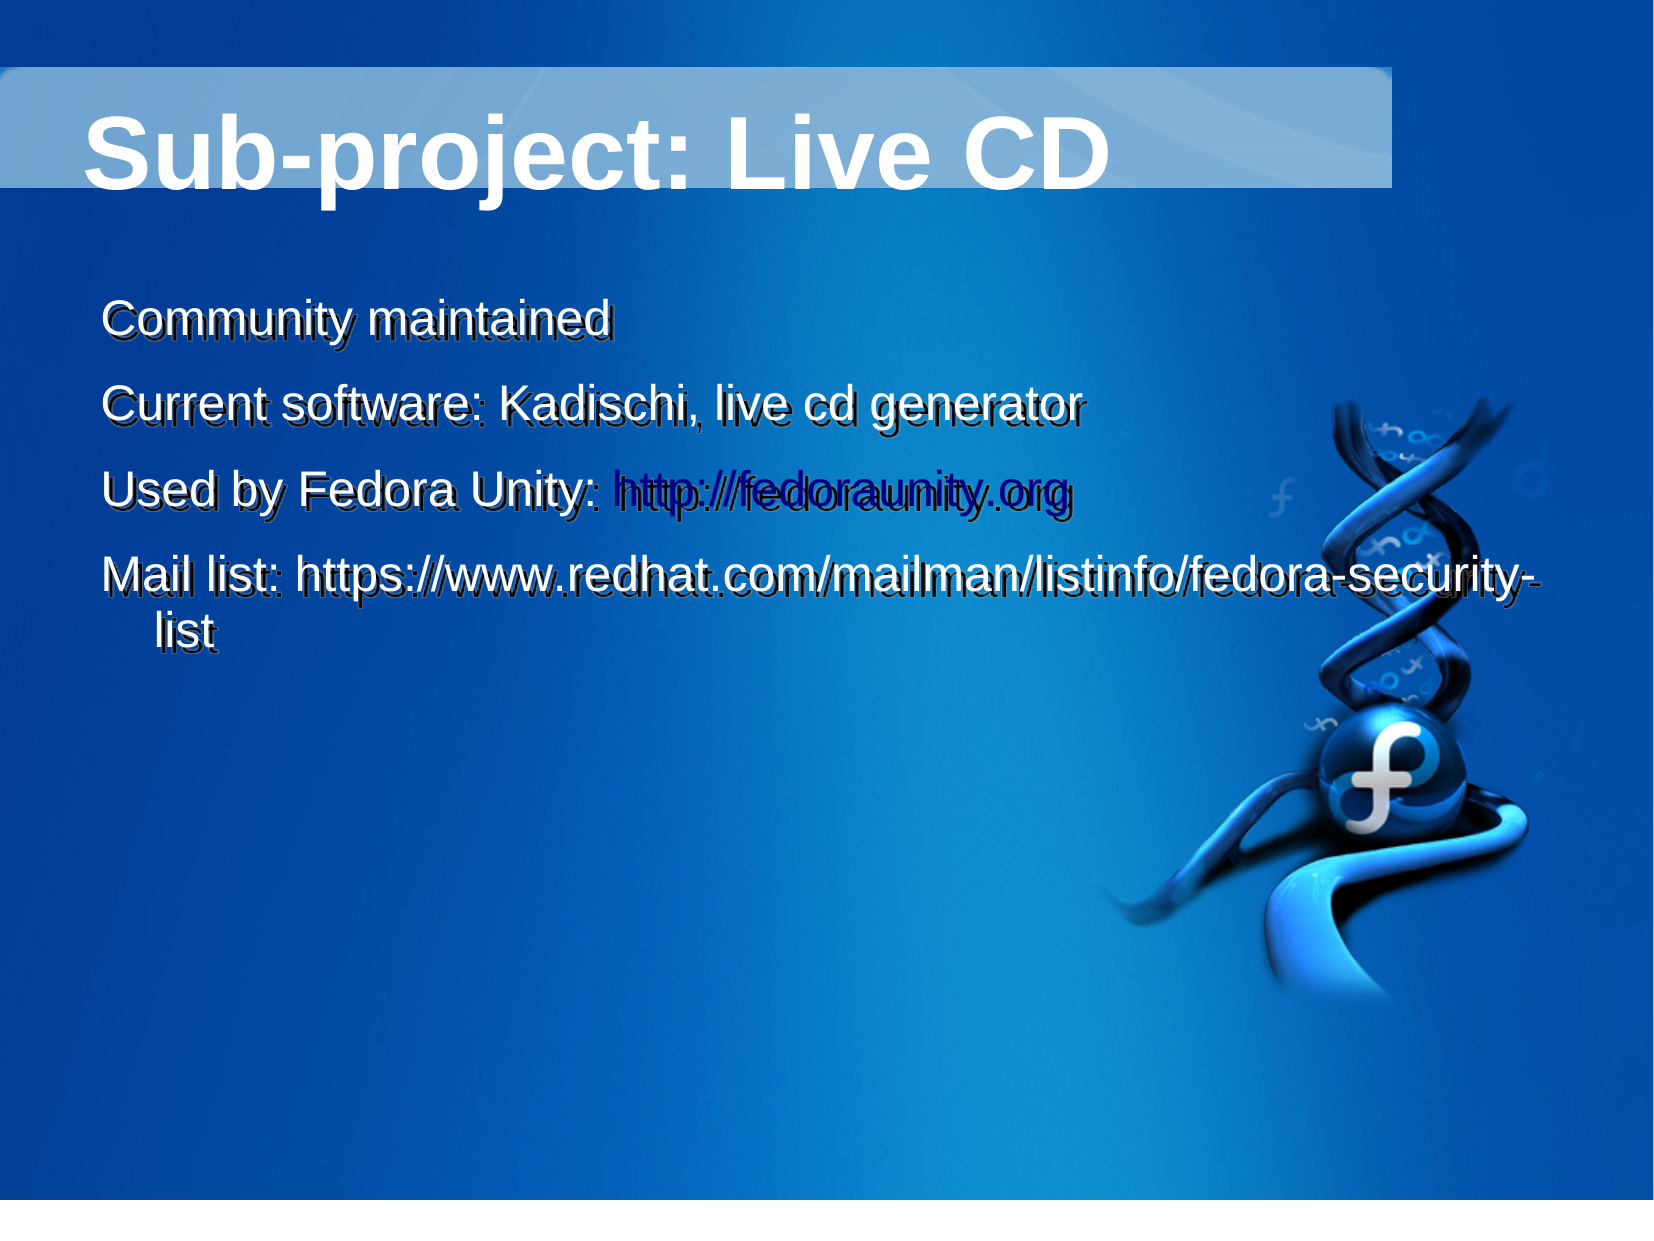

# Sub-project: Live CD
Community maintained
Current software: Kadischi, live cd generator
Used by Fedora Unity: http://fedoraunity.org
Mail list: https://www.redhat.com/mailman/listinfo/fedora-security-list